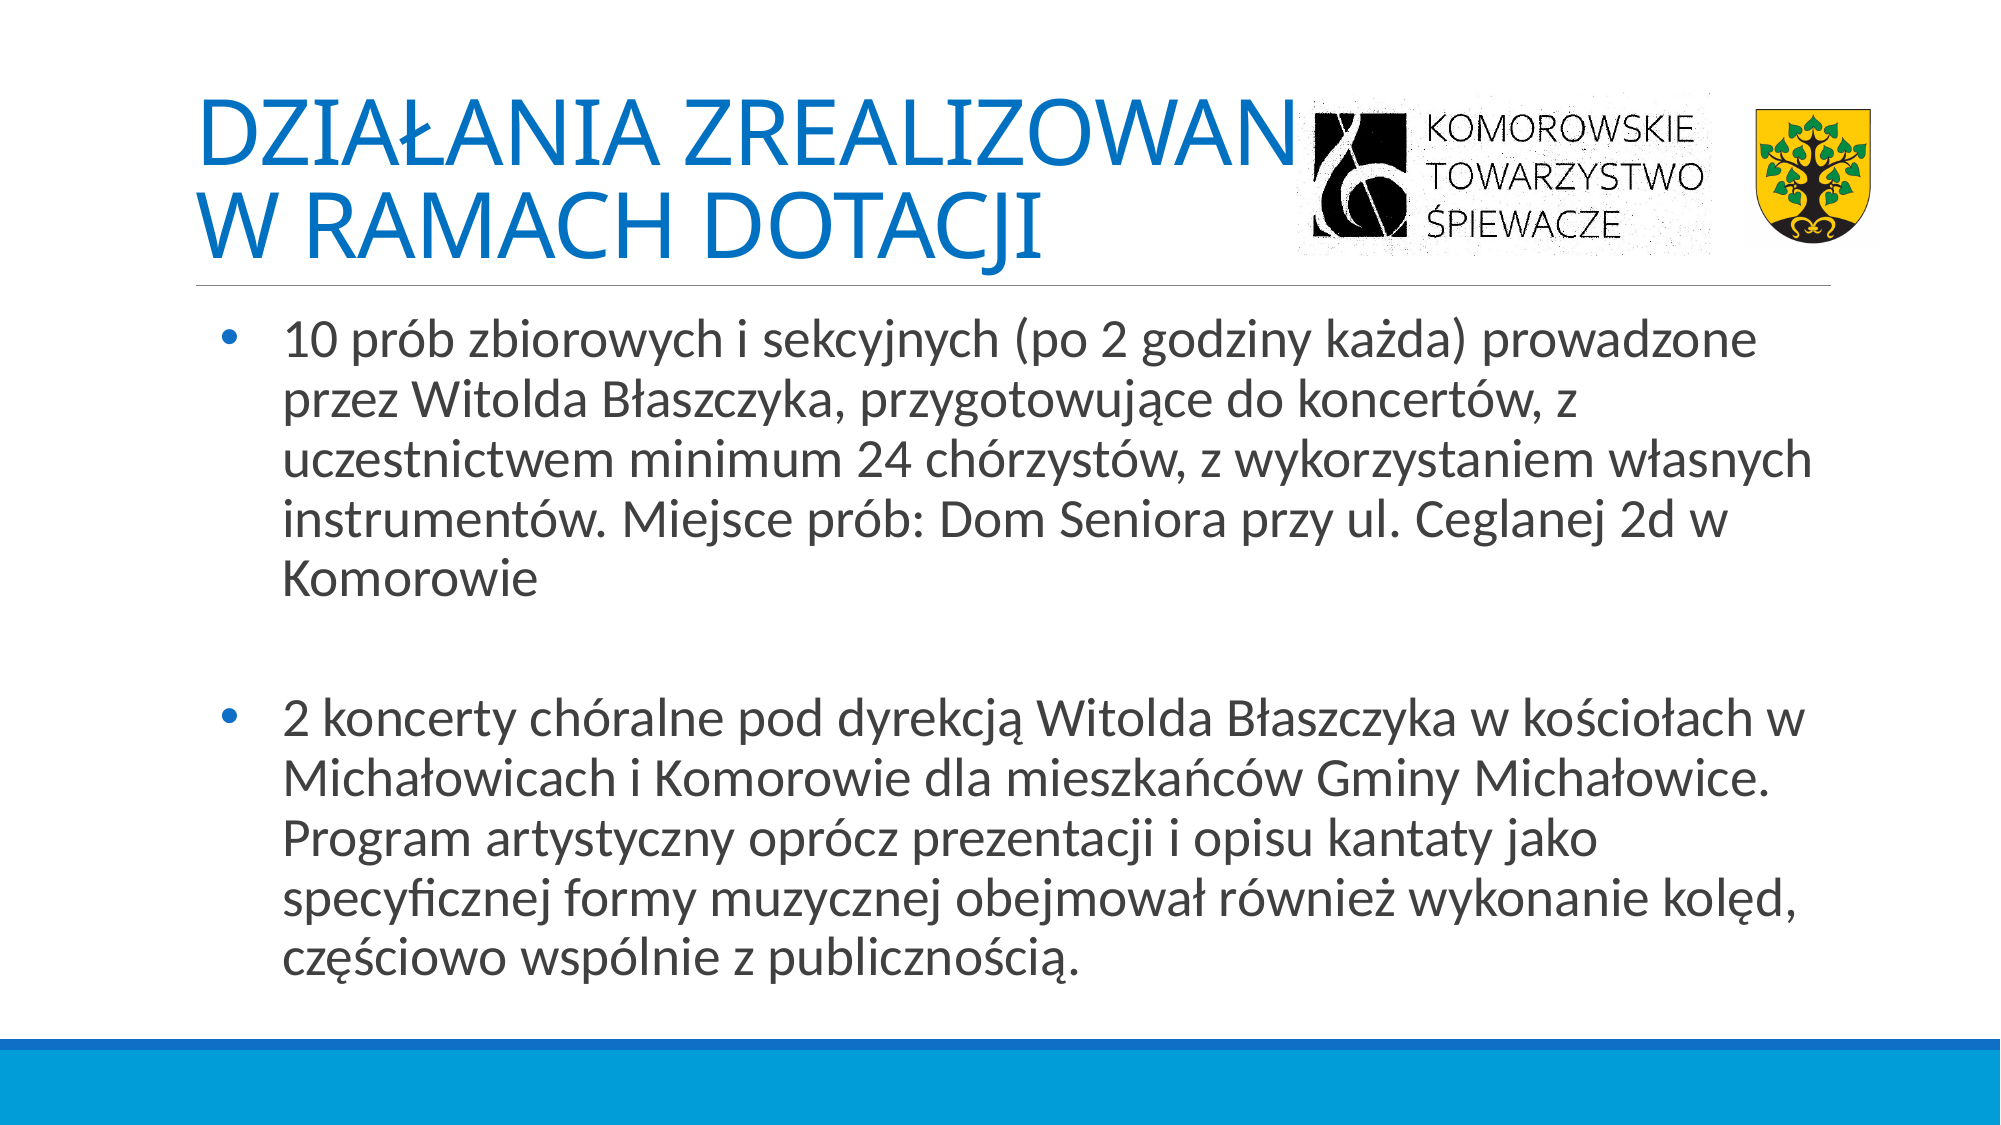

# DZIAŁANIA ZREALIZOWANE W RAMACH DOTACJI
10 prób zbiorowych i sekcyjnych (po 2 godziny każda) prowadzone przez Witolda Błaszczyka, przygotowujące do koncertów, z uczestnictwem minimum 24 chórzystów, z wykorzystaniem własnych instrumentów. Miejsce prób: Dom Seniora przy ul. Ceglanej 2d w Komorowie
2 koncerty chóralne pod dyrekcją Witolda Błaszczyka w kościołach w Michałowicach i Komorowie dla mieszkańców Gminy Michałowice. Program artystyczny oprócz prezentacji i opisu kantaty jako specyficznej formy muzycznej obejmował również wykonanie kolęd, częściowo wspólnie z publicznością.